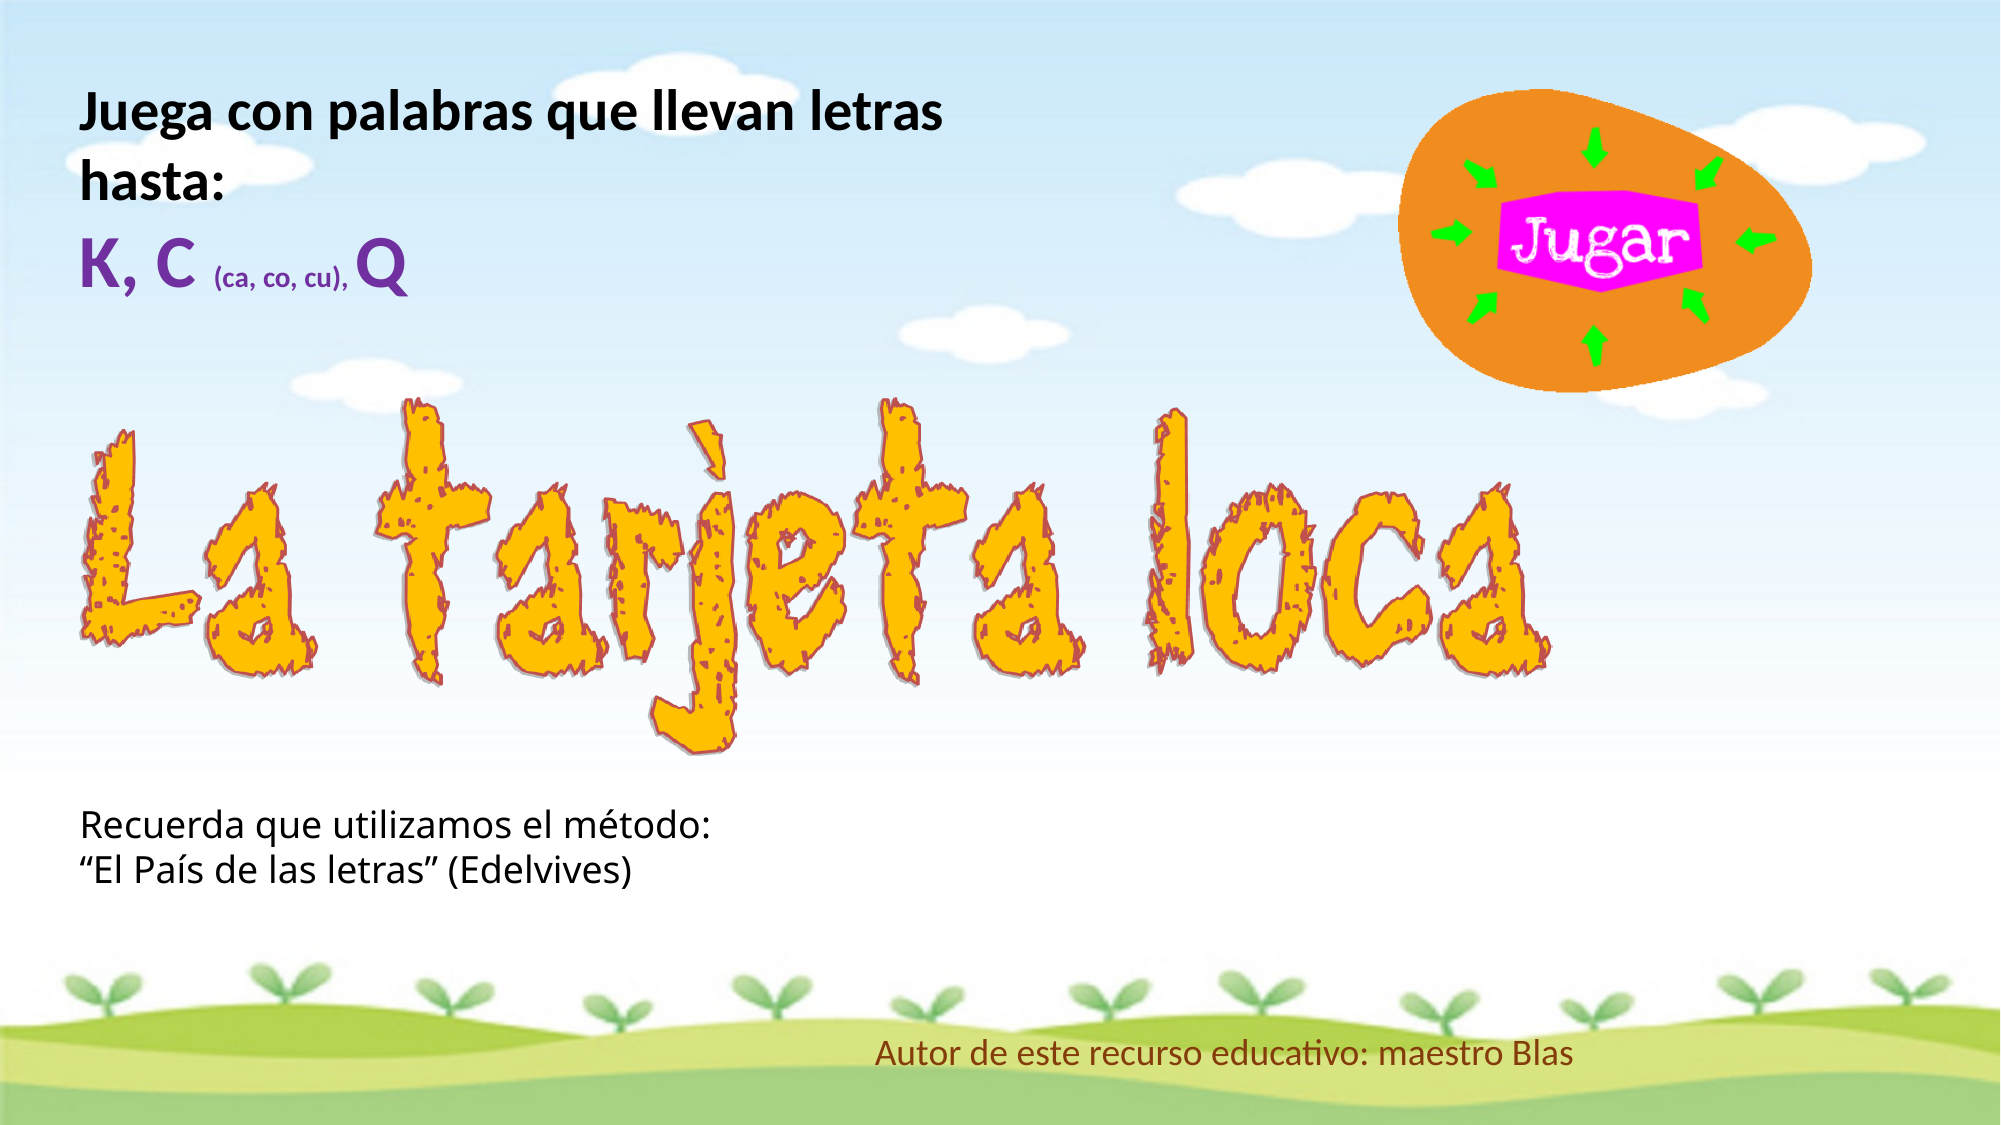

Juega con palabras que llevan letras hasta:
K, C (ca, co, cu), Q
Recuerda que utilizamos el método:
“El País de las letras” (Edelvives)
Autor de este recurso educativo: maestro Blas